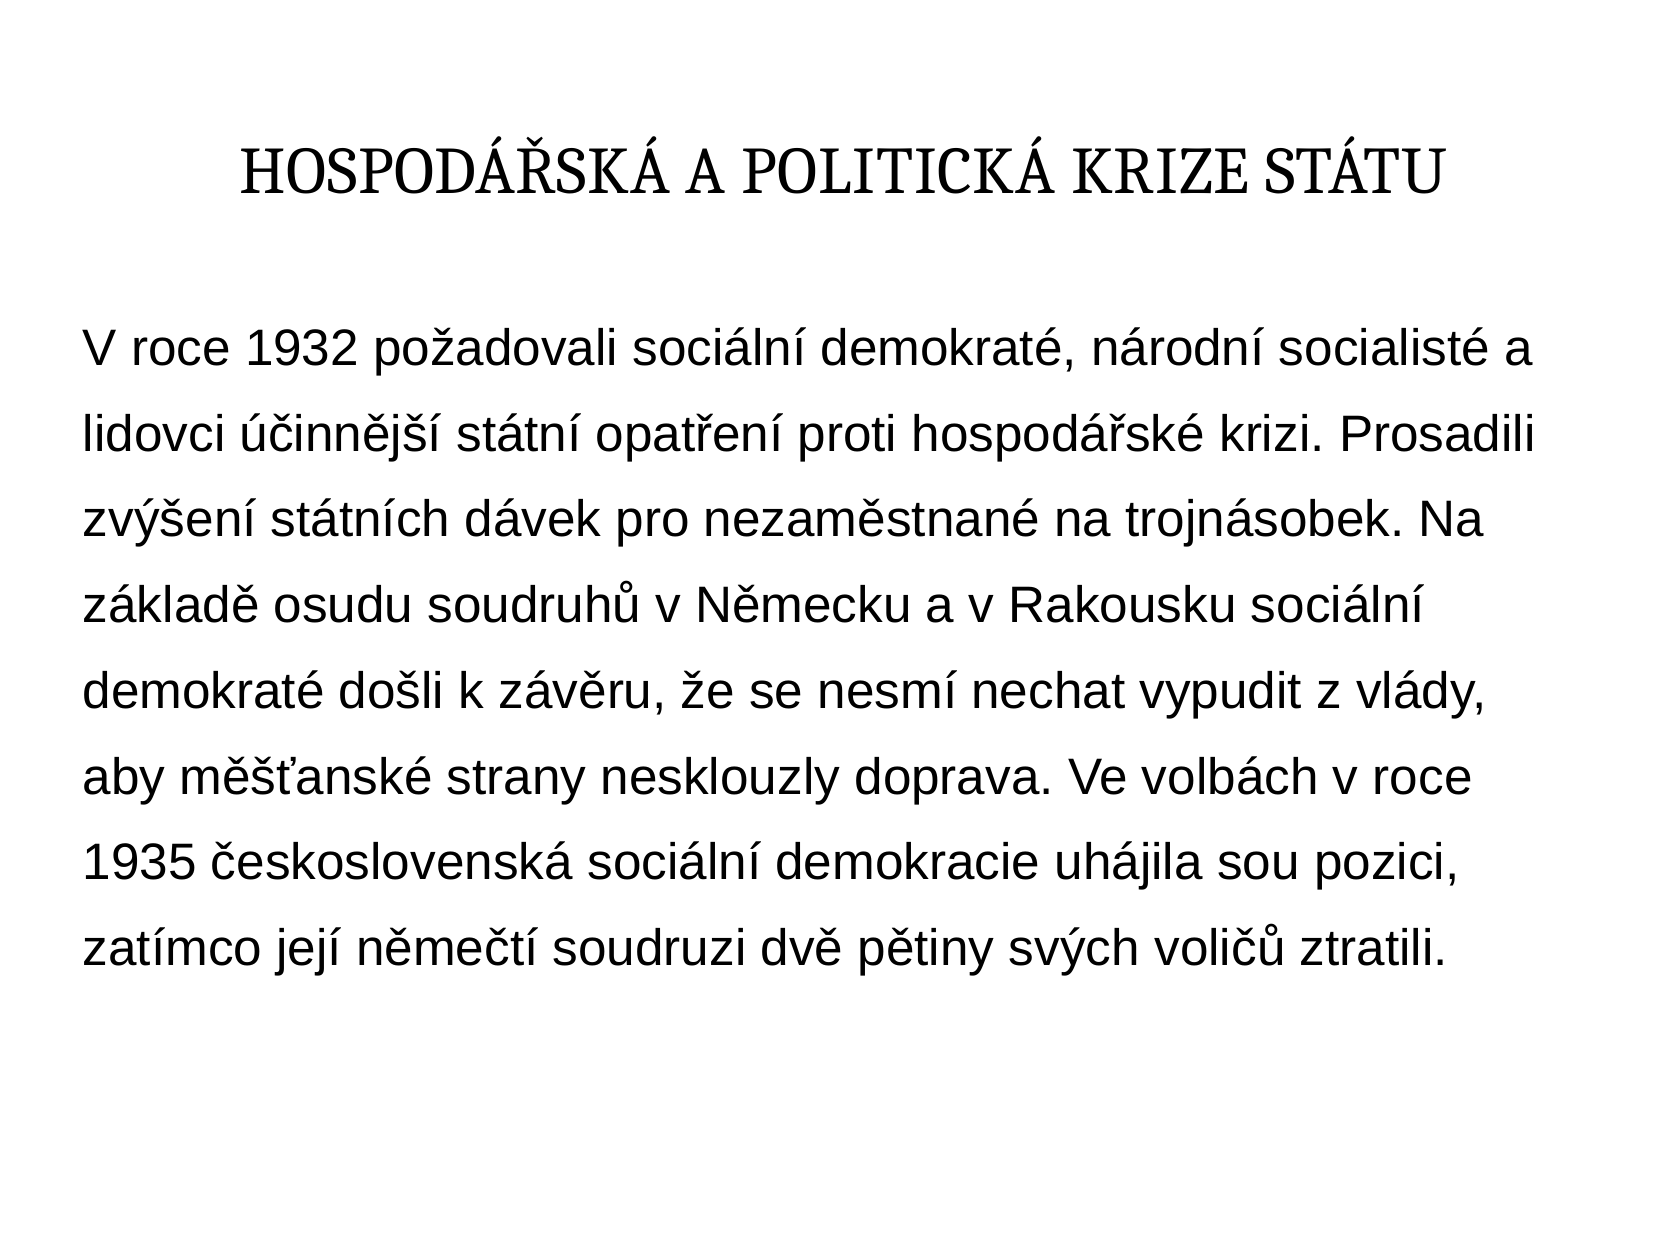

# Hospodářská a politická krize státu
V roce 1932 požadovali sociální demokraté, národní socialisté a lidovci účinnější státní opatření proti hospodářské krizi. Prosadili zvýšení státních dávek pro nezaměstnané na trojnásobek. Na základě osudu soudruhů v Německu a v Rakousku sociální demokraté došli k závěru, že se nesmí nechat vypudit z vlády, aby měšťanské strany nesklouzly doprava. Ve volbách v roce 1935 československá sociální demokracie uhájila sou pozici, zatímco její němečtí soudruzi dvě pětiny svých voličů ztratili.